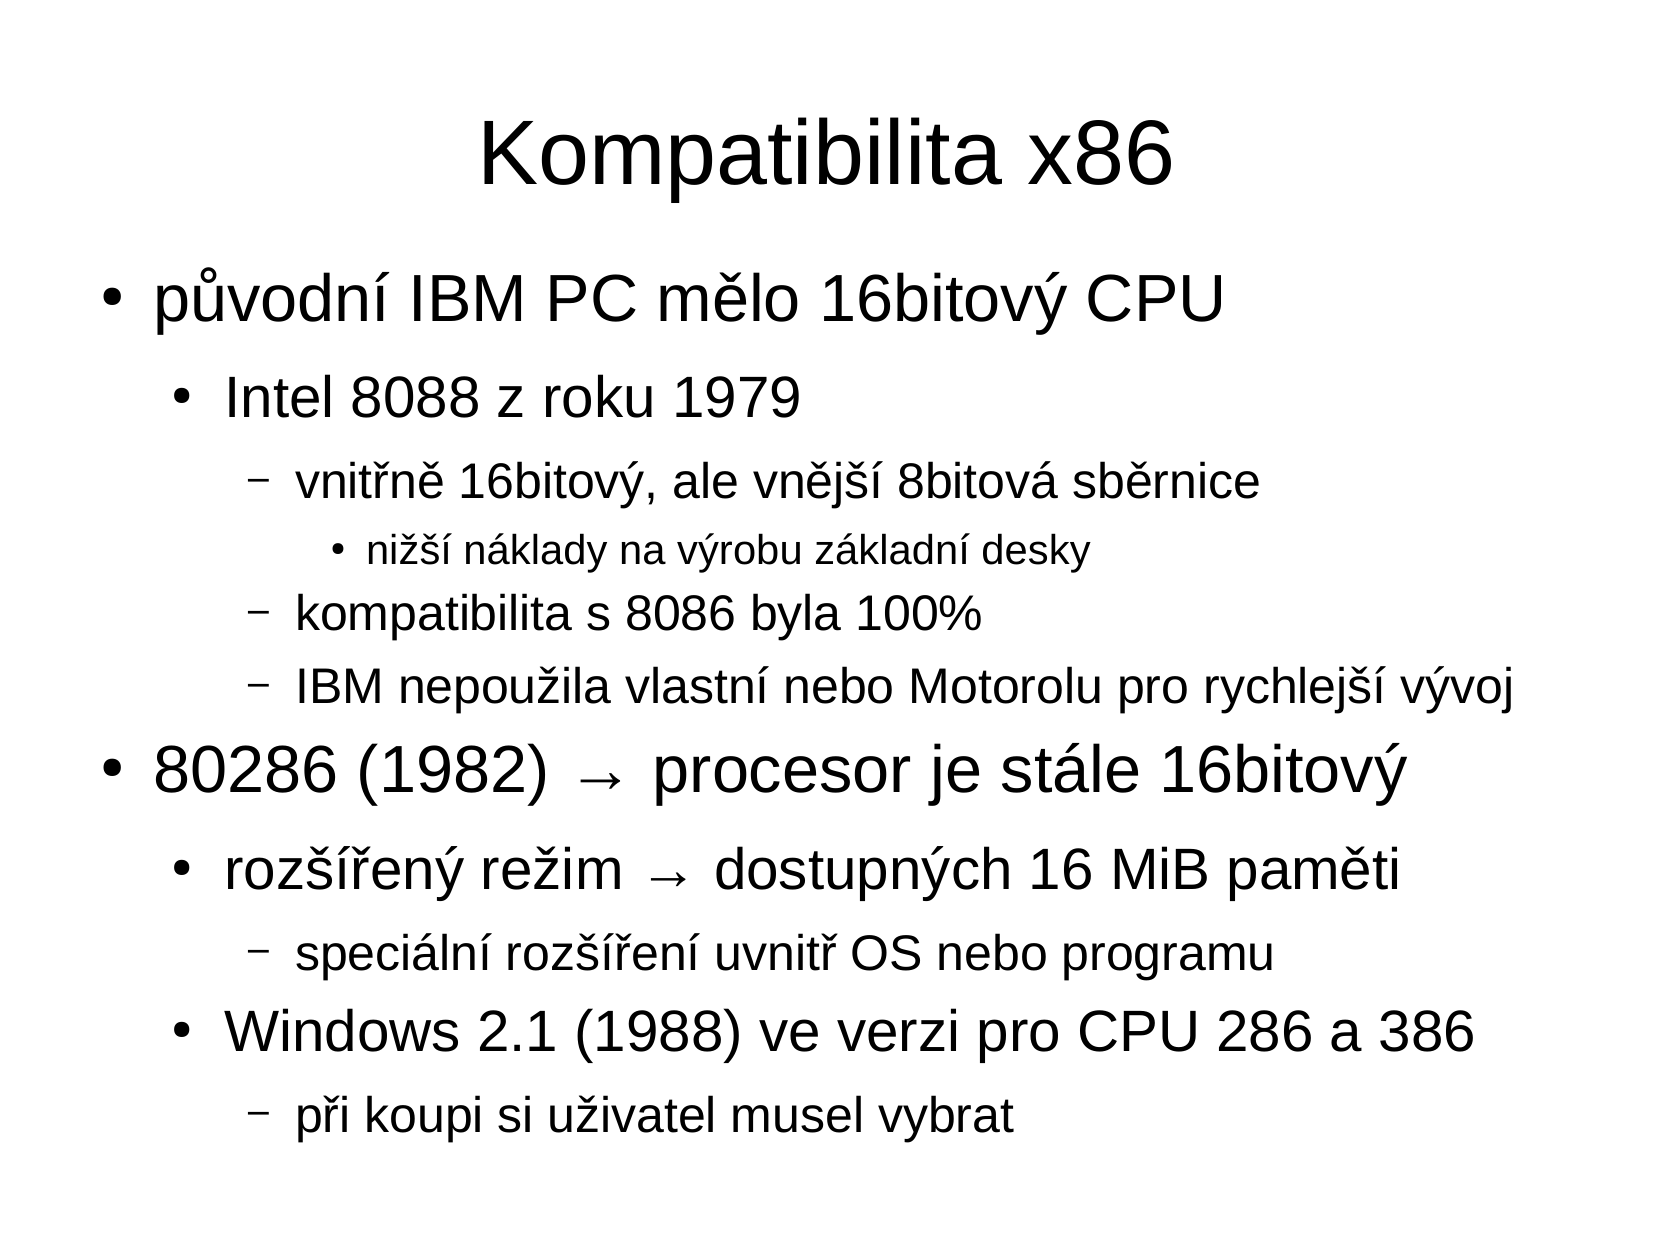

# Kompatibilita x86
původní IBM PC mělo 16bitový CPU
Intel 8088 z roku 1979
vnitřně 16bitový, ale vnější 8bitová sběrnice
nižší náklady na výrobu základní desky
kompatibilita s 8086 byla 100%
IBM nepoužila vlastní nebo Motorolu pro rychlejší vývoj
80286 (1982) → procesor je stále 16bitový
rozšířený režim → dostupných 16 MiB paměti
speciální rozšíření uvnitř OS nebo programu
Windows 2.1 (1988) ve verzi pro CPU 286 a 386
při koupi si uživatel musel vybrat